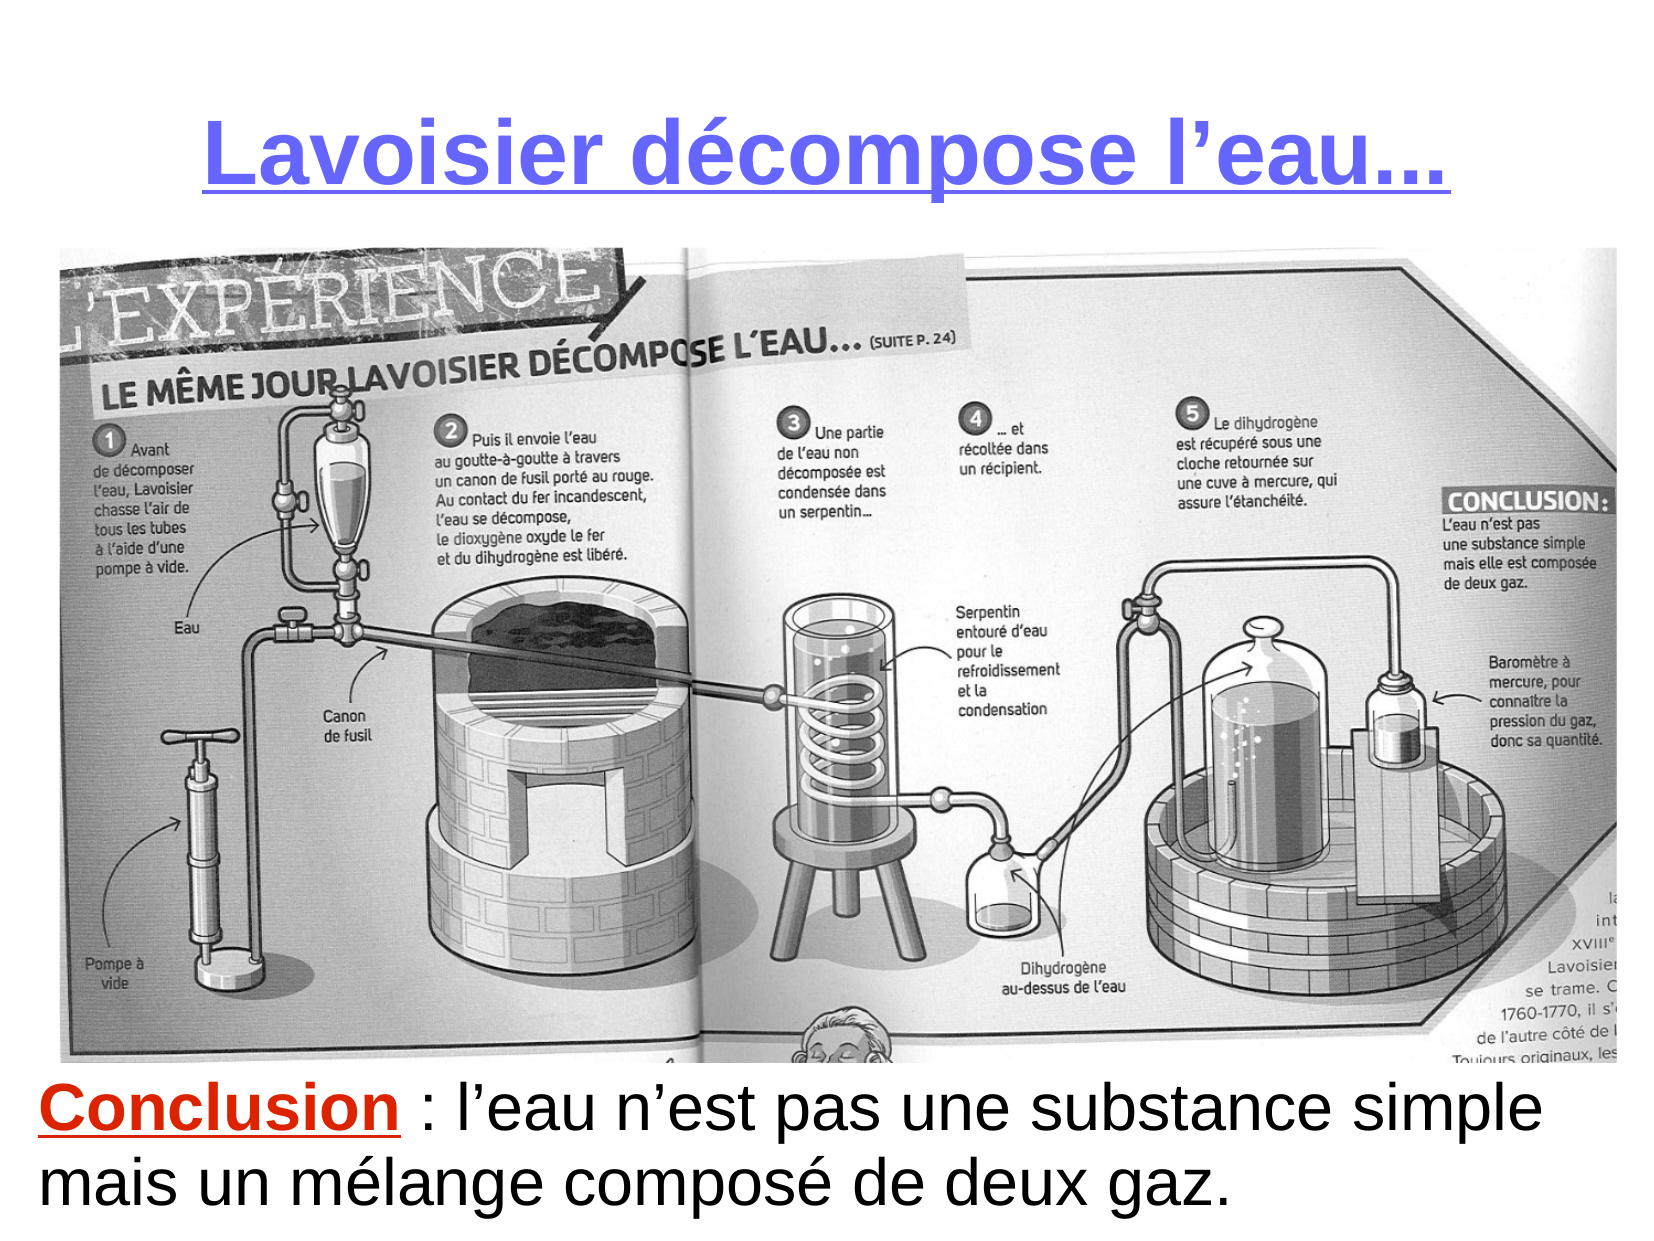

# Lavoisier décompose l’eau...
Conclusion : l’eau n’est pas une substance simple mais un mélange composé de deux gaz.